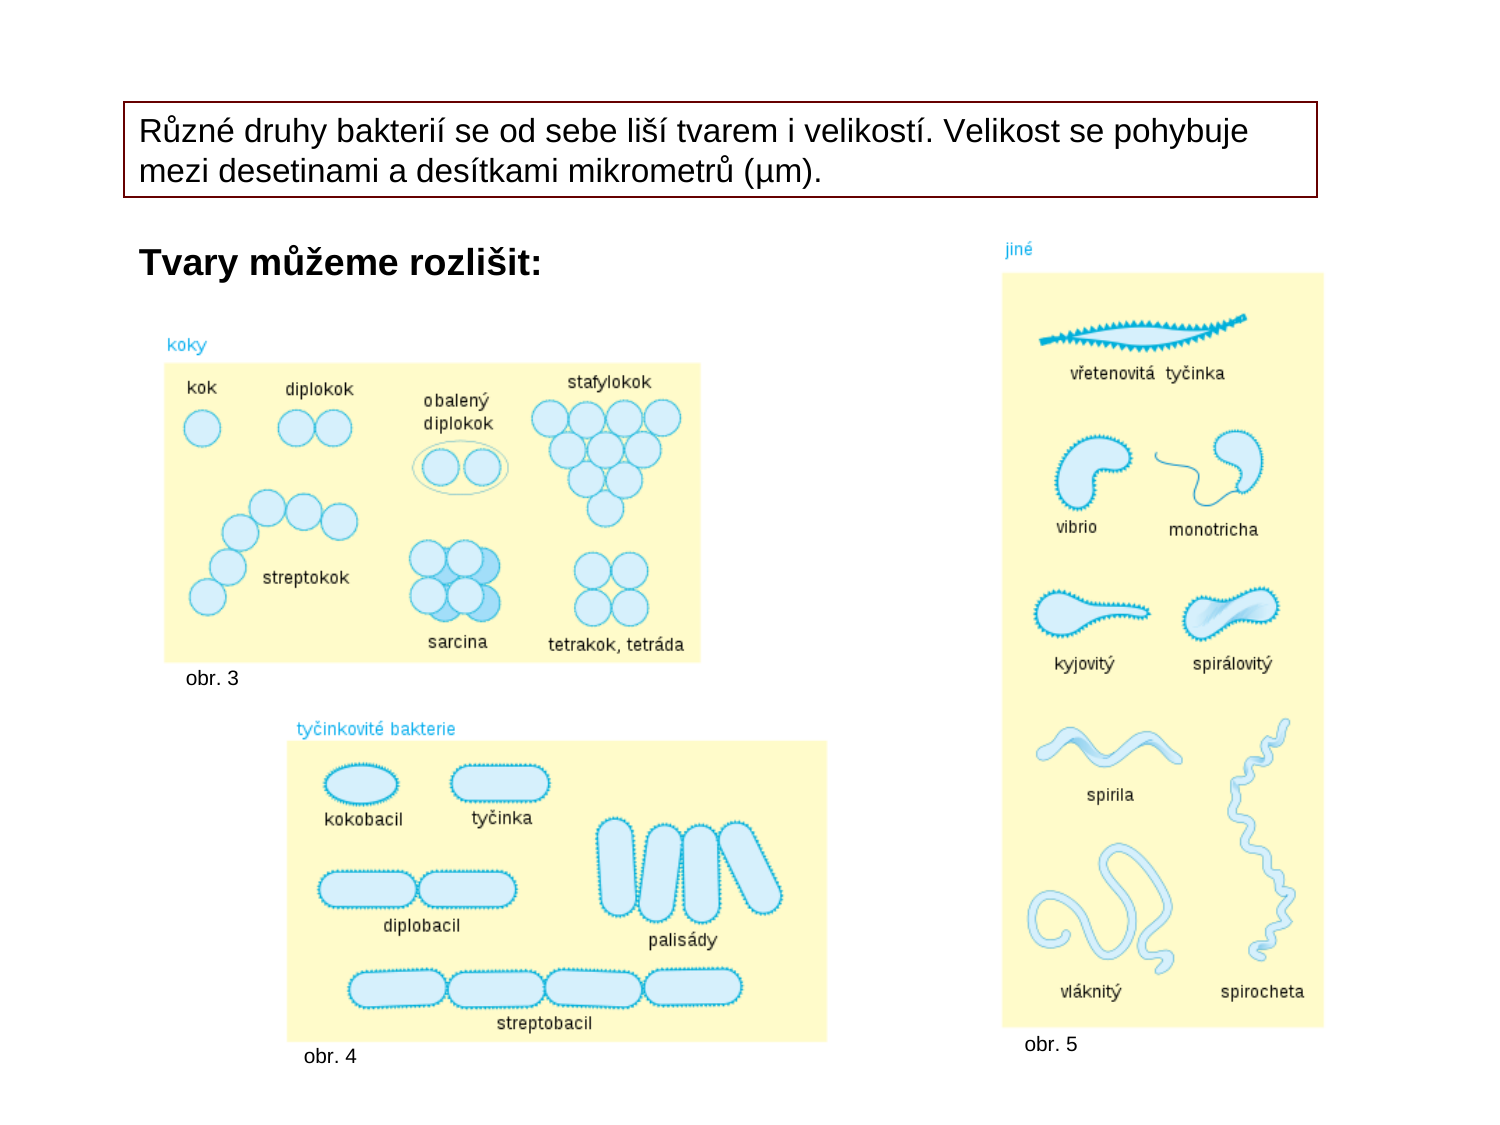

Různé druhy bakterií se od sebe liší tvarem i velikostí. Velikost se pohybuje mezi desetinami a desítkami mikrometrů (µm).
obr. 5
Tvary můžeme rozlišit:
obr. 3
obr. 4